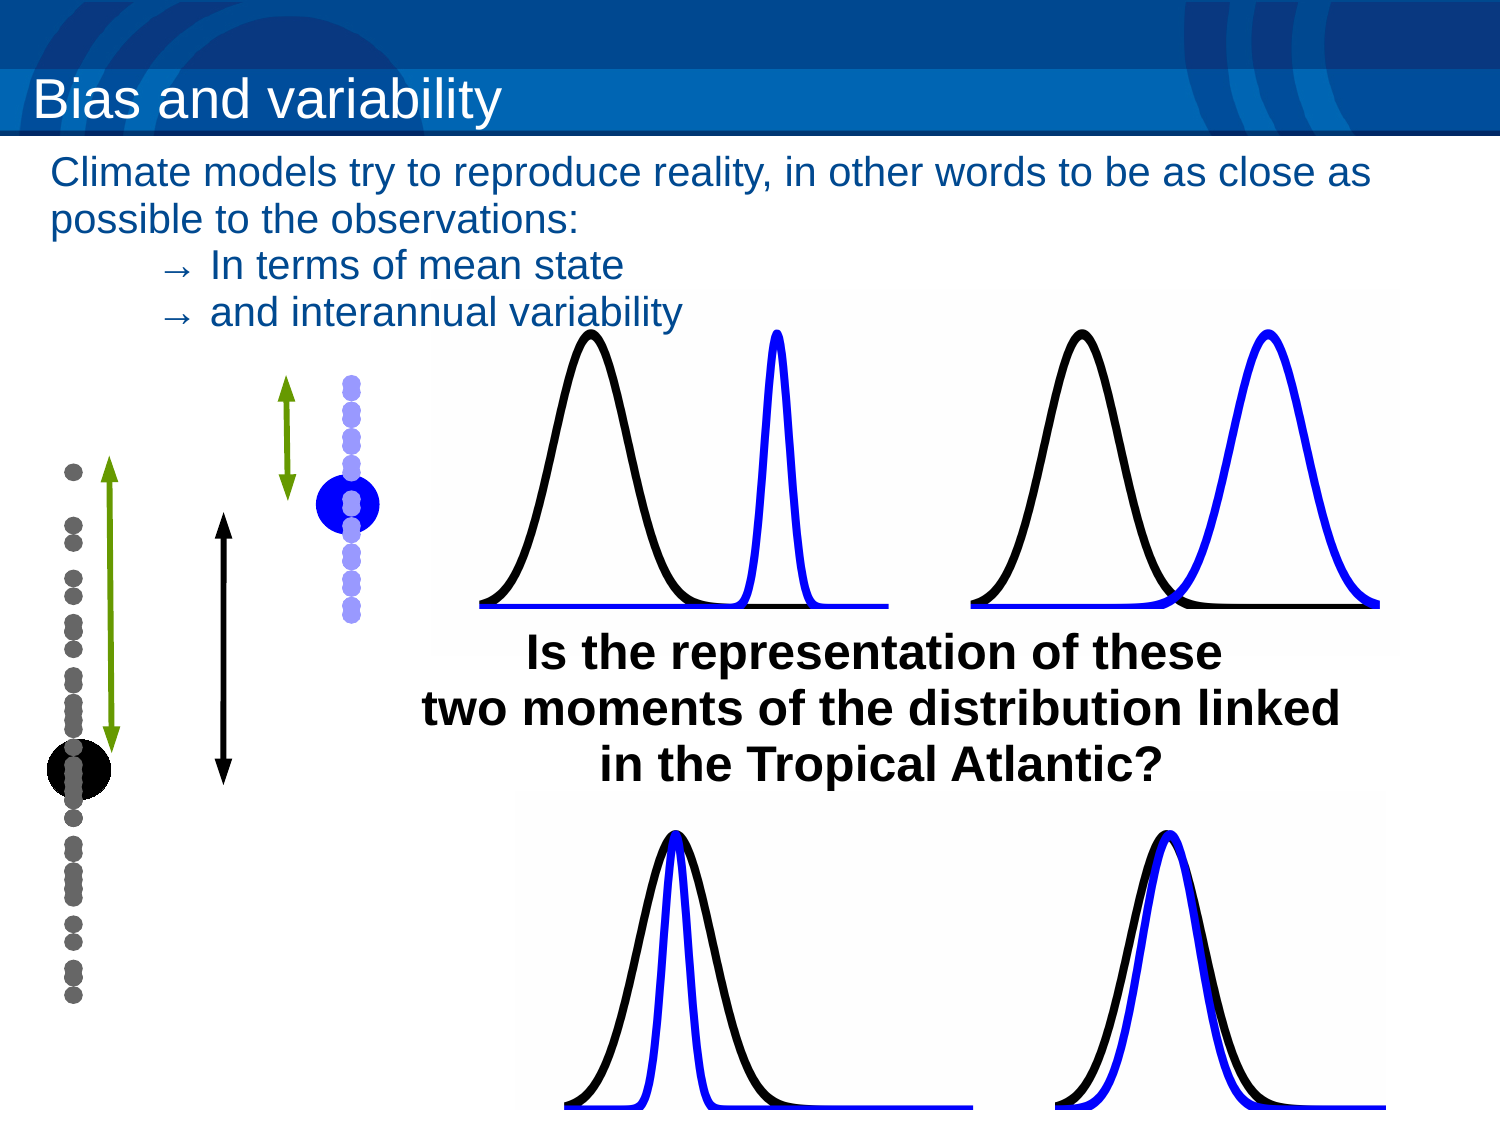

# Bias and variability
Climate models try to reproduce reality, in other words to be as close as possible to the observations:
→ In terms of mean state
→ and interannual variability
Is the representation of these
 two moments of the distribution linked
 in the Tropical Atlantic?